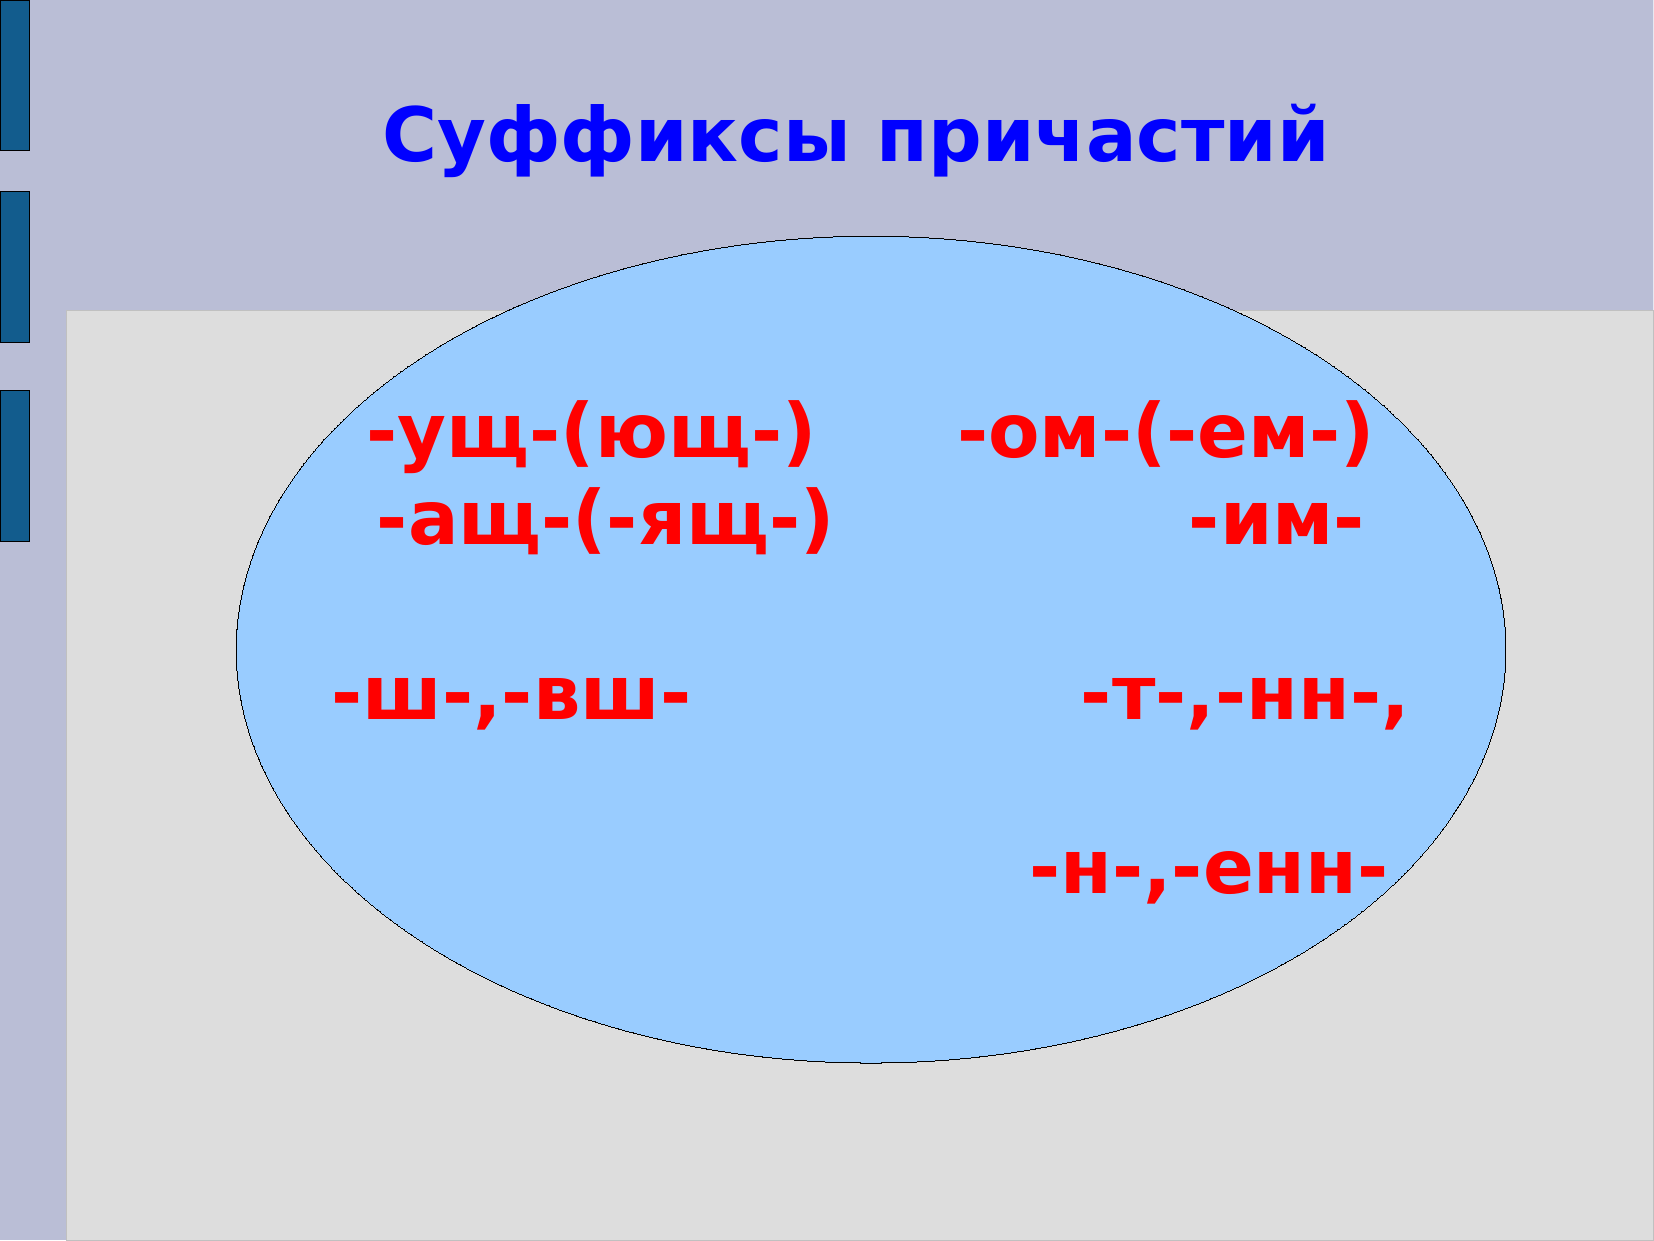

Суффиксы причастий
-ущ-(ющ-) 		-ом-(-ем-)
-ащ-(-ящ-) 		-им-
-ш-,-вш- -т-,-нн-,
 -н-,-енн-